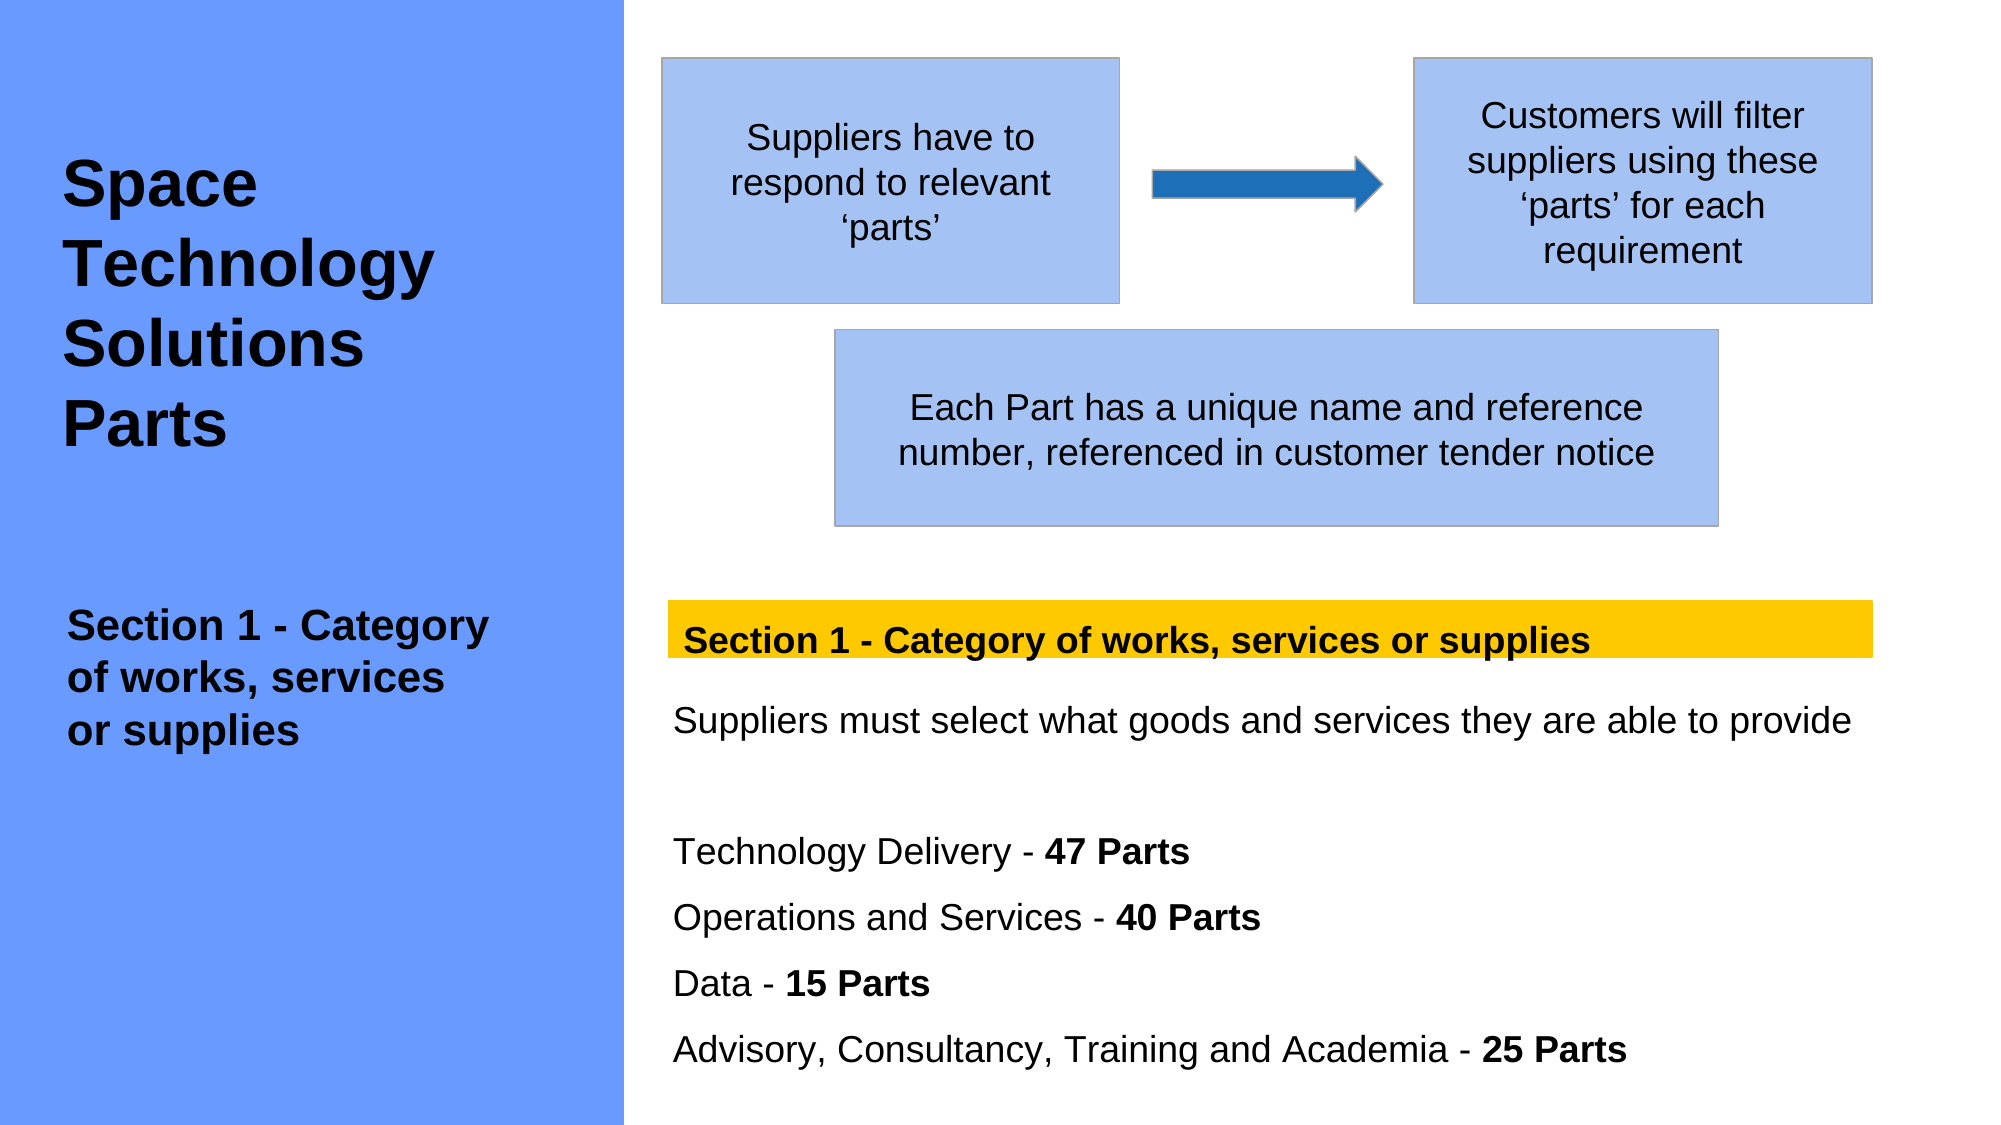

Suppliers have to respond to relevant ‘parts’
Customers will filter suppliers using these ‘parts’ for each requirement
Space Technology Solutions
Parts
Each Part has a unique name and reference number, referenced in customer tender notice
Section 1 - Category of works, services or supplies
Section 1 - Category of works, services or supplies
# Suppliers must select what goods and services they are able to provide
Technology Delivery - 47 Parts
Operations and Services - 40 Parts
Data - 15 Parts
Advisory, Consultancy, Training and Academia - 25 Parts